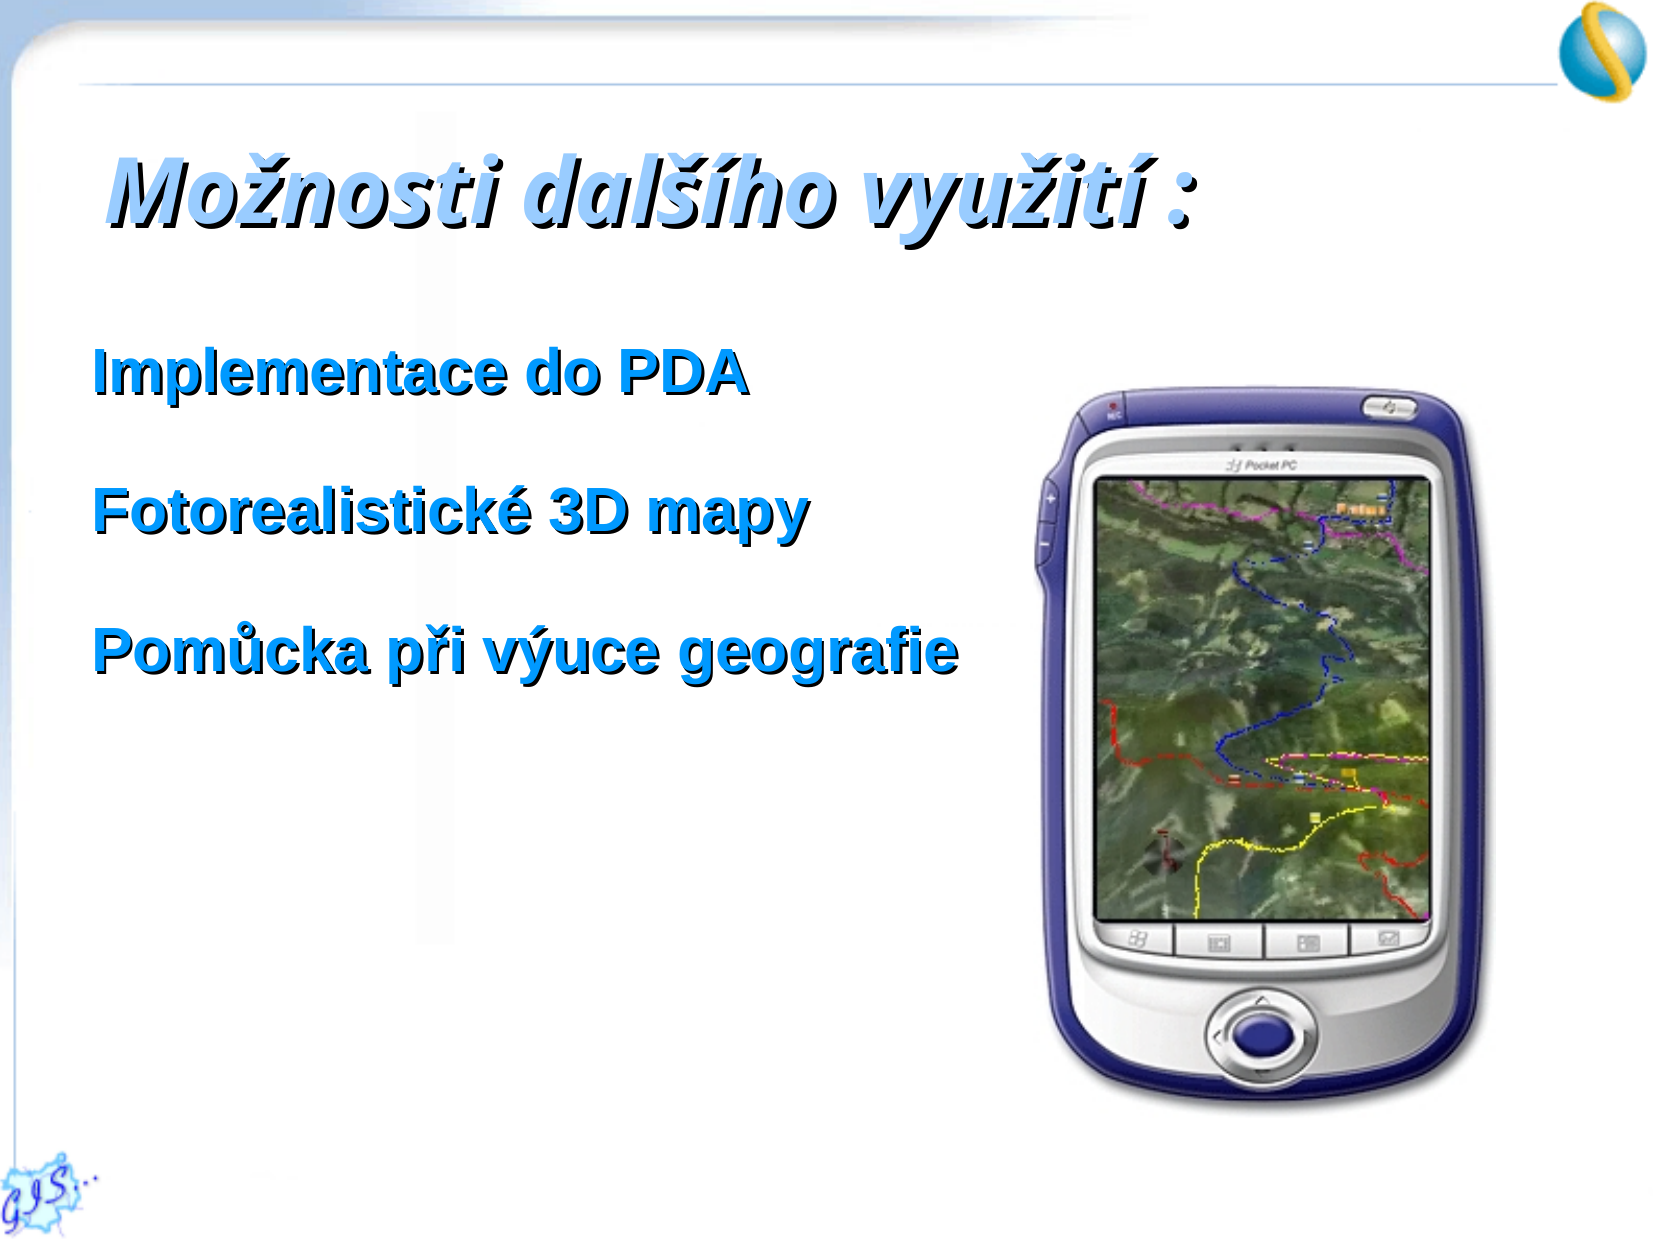

Možnosti dalšího využití :
 Implementace do PDA
 Fotorealistické 3D mapy
 Pomůcka při výuce geografie